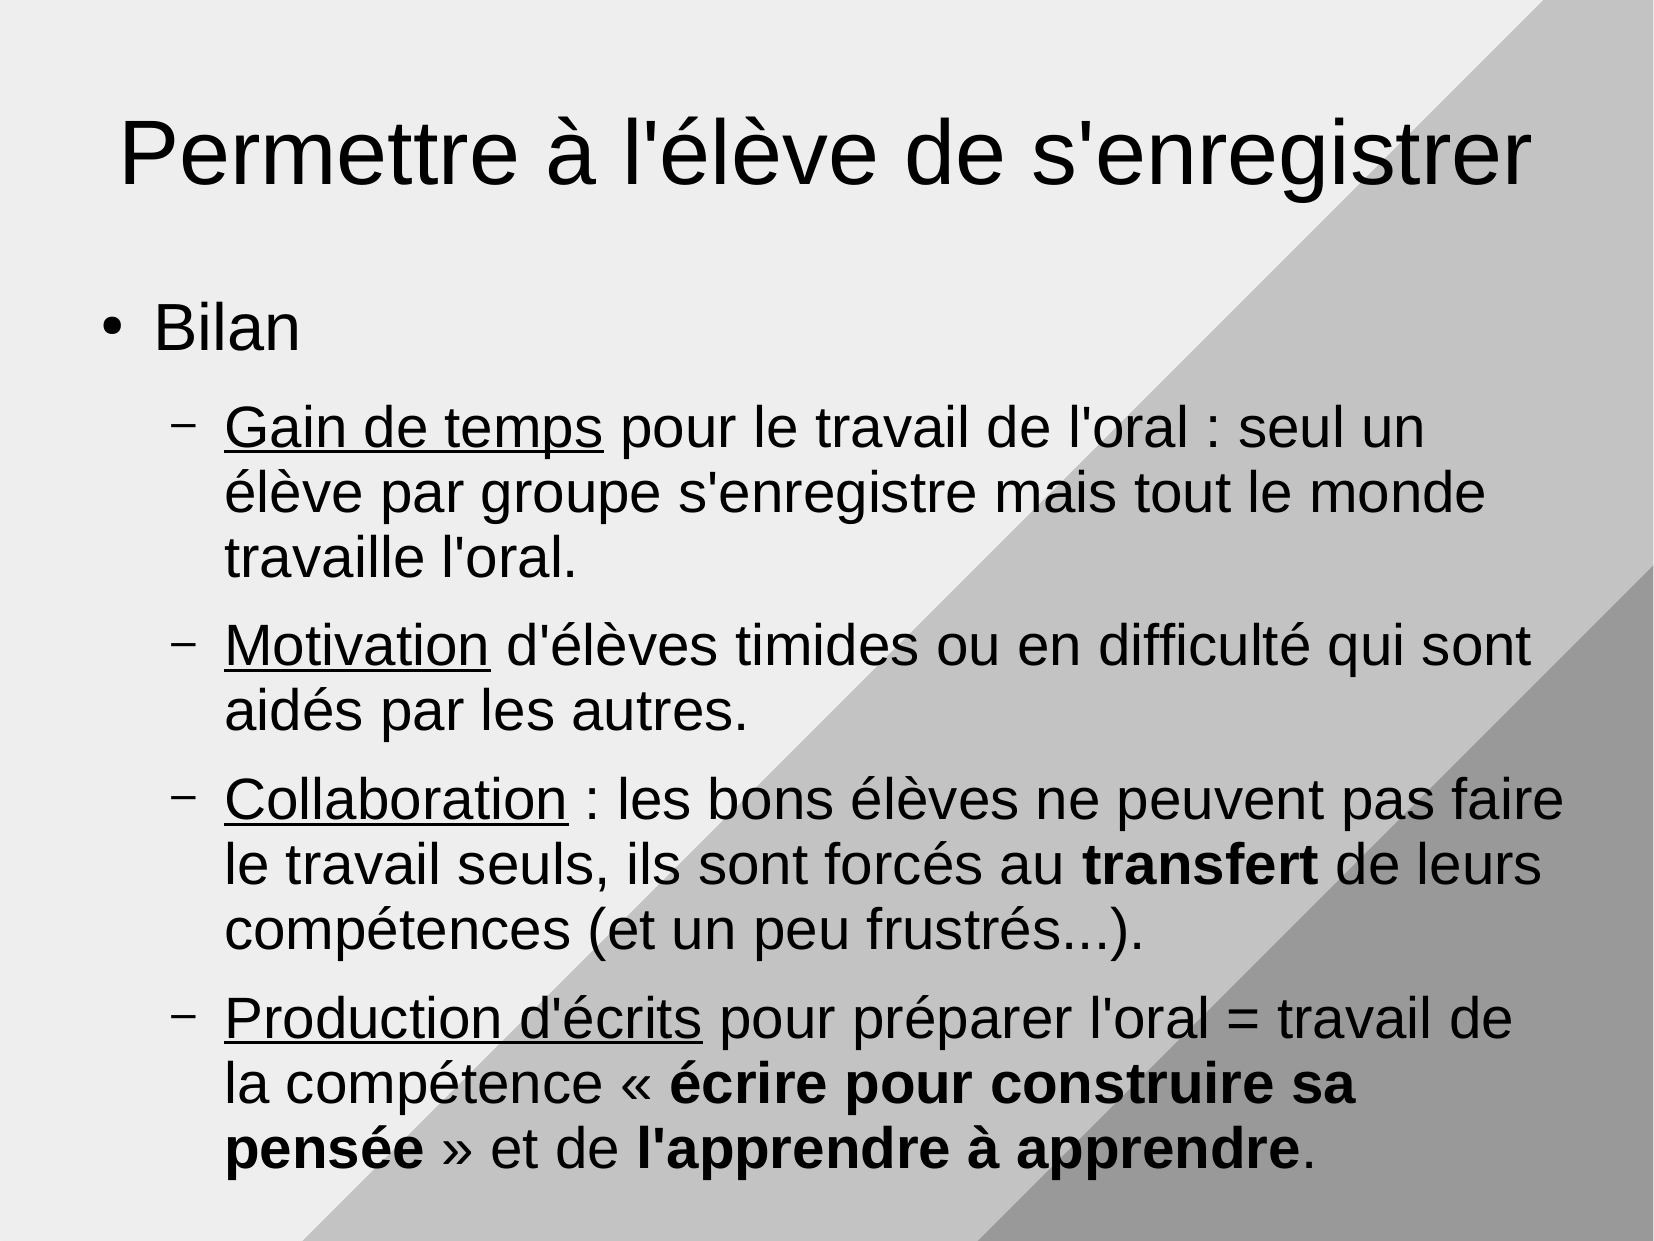

# Permettre à l'élève de s'enregistrer
Bilan
Gain de temps pour le travail de l'oral : seul un élève par groupe s'enregistre mais tout le monde travaille l'oral.
Motivation d'élèves timides ou en difficulté qui sont aidés par les autres.
Collaboration : les bons élèves ne peuvent pas faire le travail seuls, ils sont forcés au transfert de leurs compétences (et un peu frustrés...).
Production d'écrits pour préparer l'oral = travail de la compétence « écrire pour construire sa pensée » et de l'apprendre à apprendre.